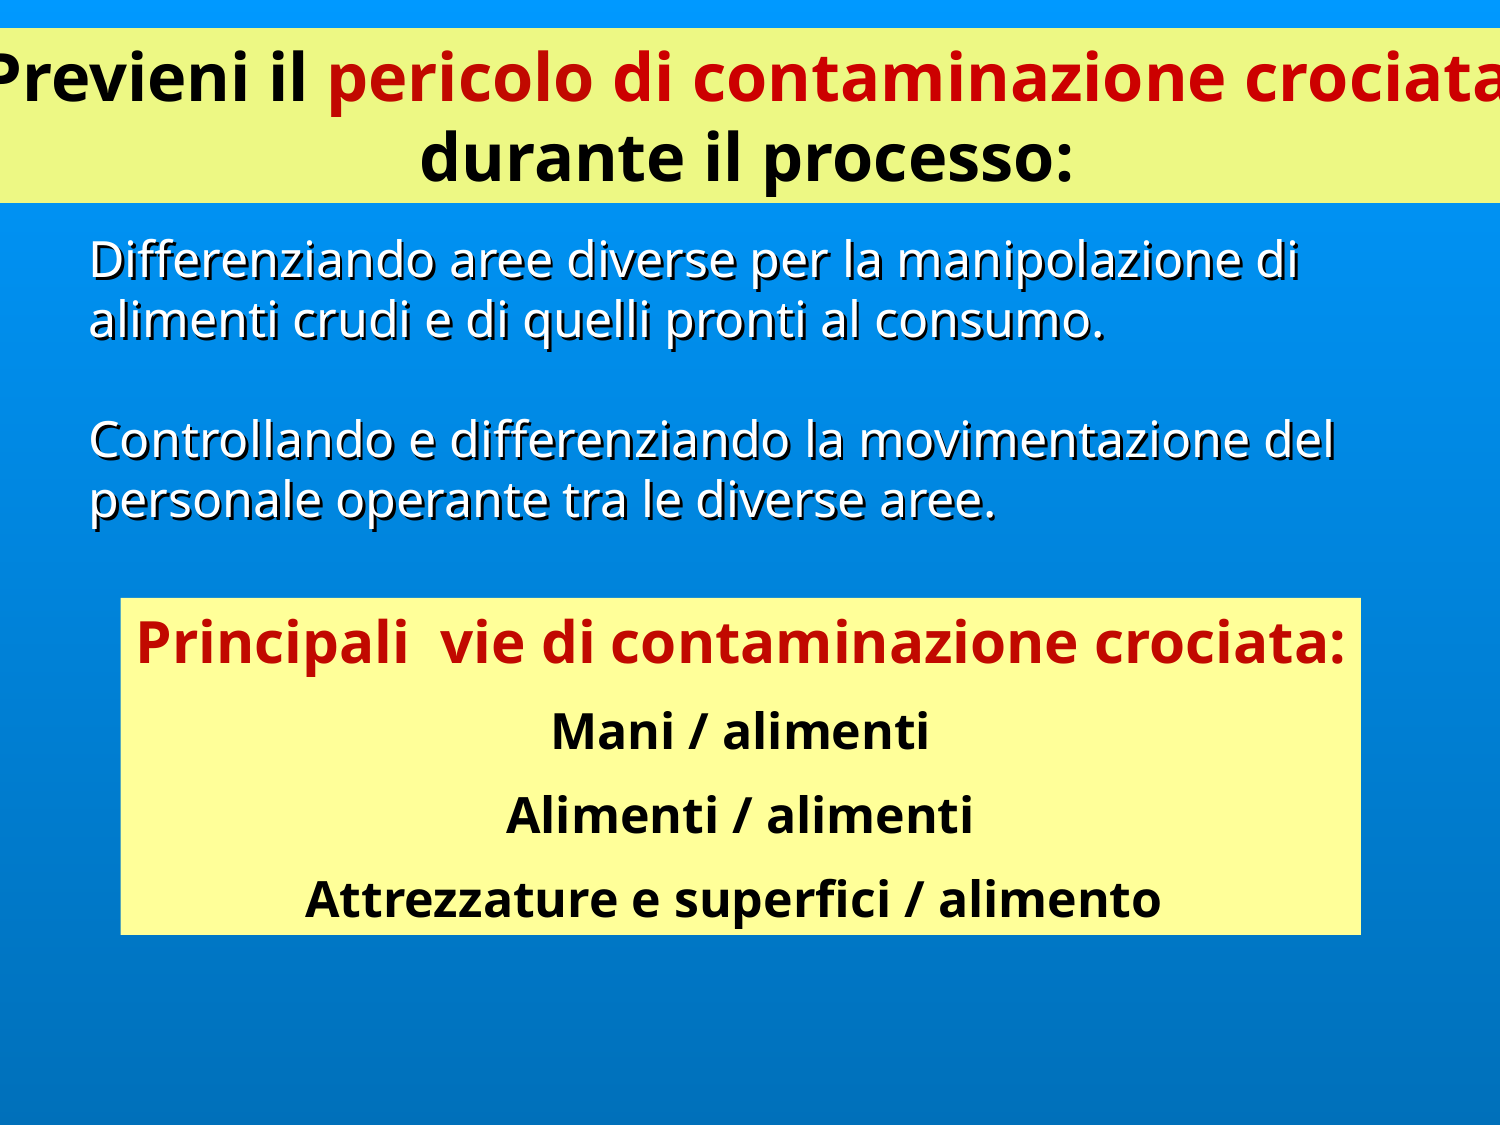

S
Previeni il pericolo di contaminazione crociata
durante il processo:
Differenziando aree diverse per la manipolazione di alimenti crudi e di quelli pronti al consumo.
Controllando e differenziando la movimentazione del personale operante tra le diverse aree.
Principali vie di contaminazione crociata:
Mani / alimenti
Alimenti / alimenti
Attrezzature e superfici / alimento